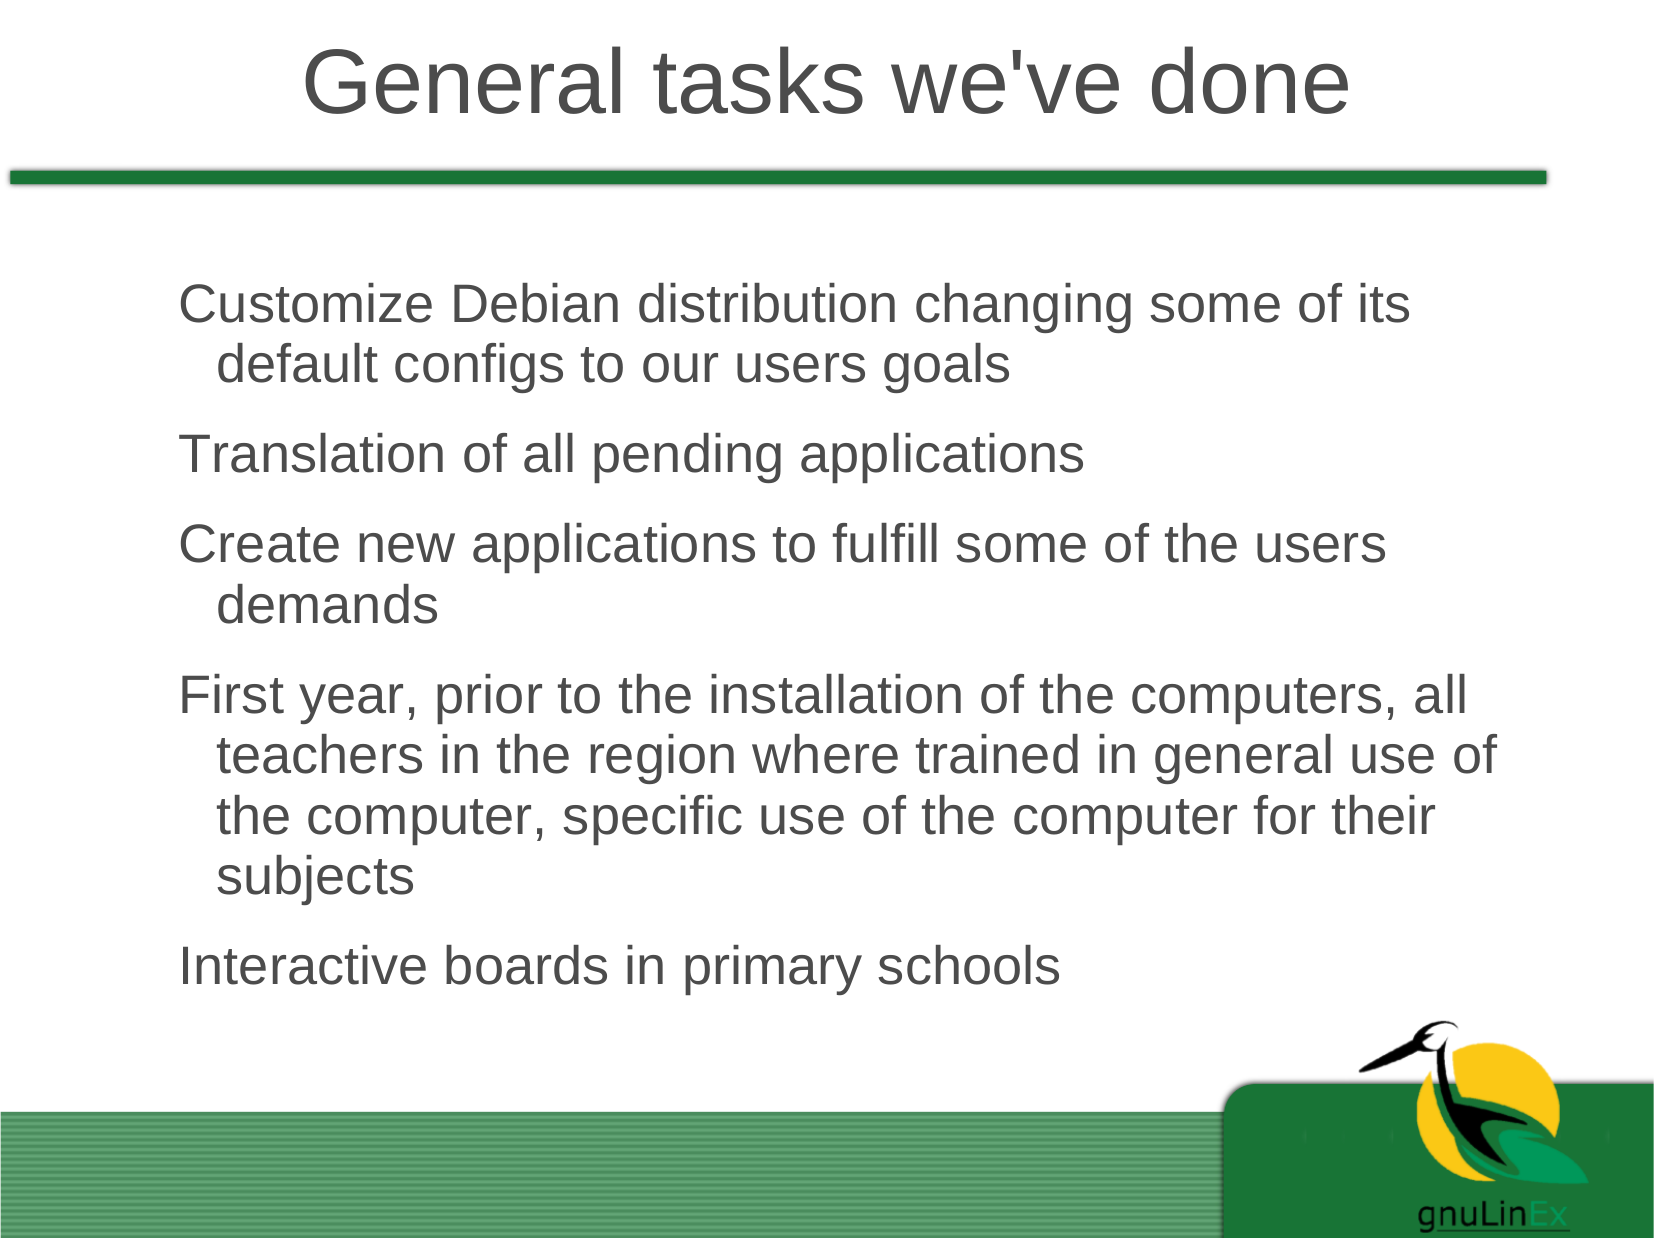

# General tasks we've done
Customize Debian distribution changing some of its default configs to our users goals
Translation of all pending applications
Create new applications to fulfill some of the users demands
First year, prior to the installation of the computers, all teachers in the region where trained in general use of the computer, specific use of the computer for their subjects
Interactive boards in primary schools